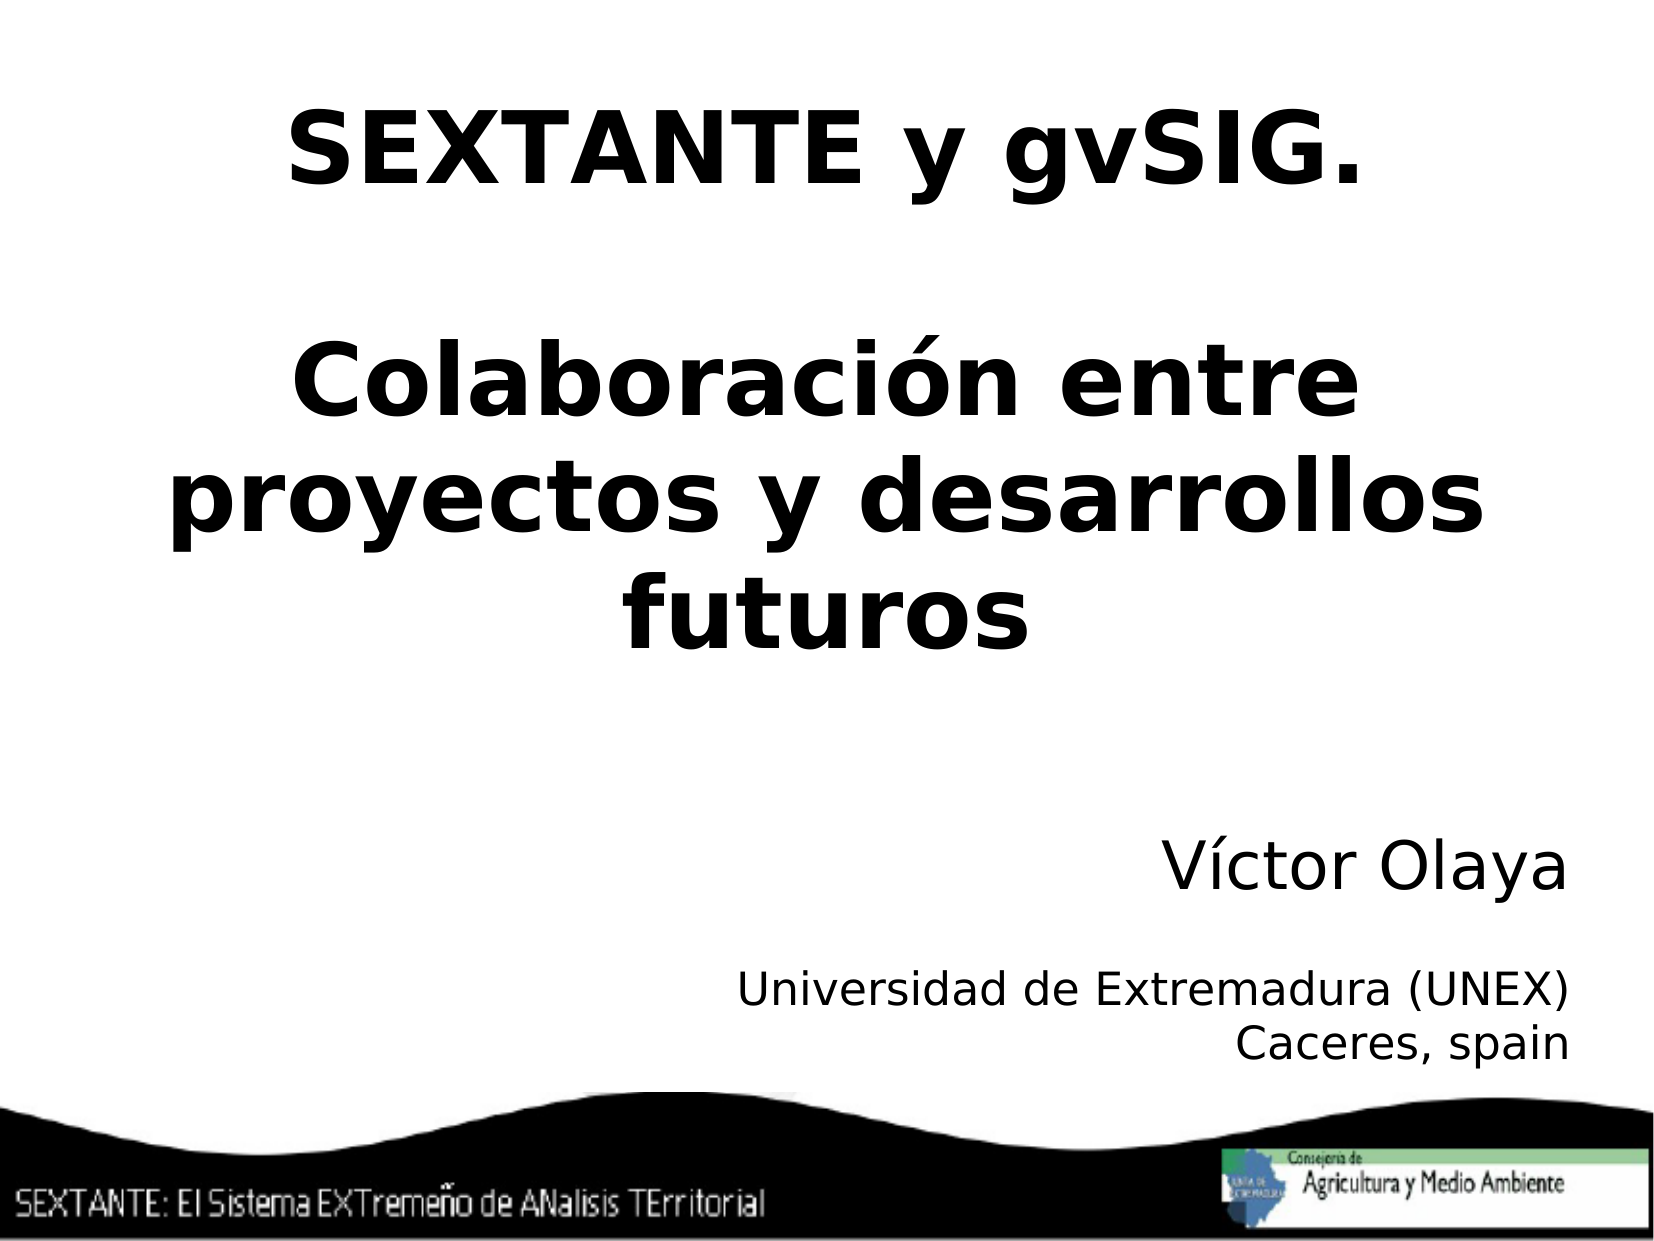

# SEXTANTE y gvSIG.
Colaboración entre proyectos y desarrollos futuros
Víctor Olaya
Universidad de Extremadura (UNEX)
Caceres, spain